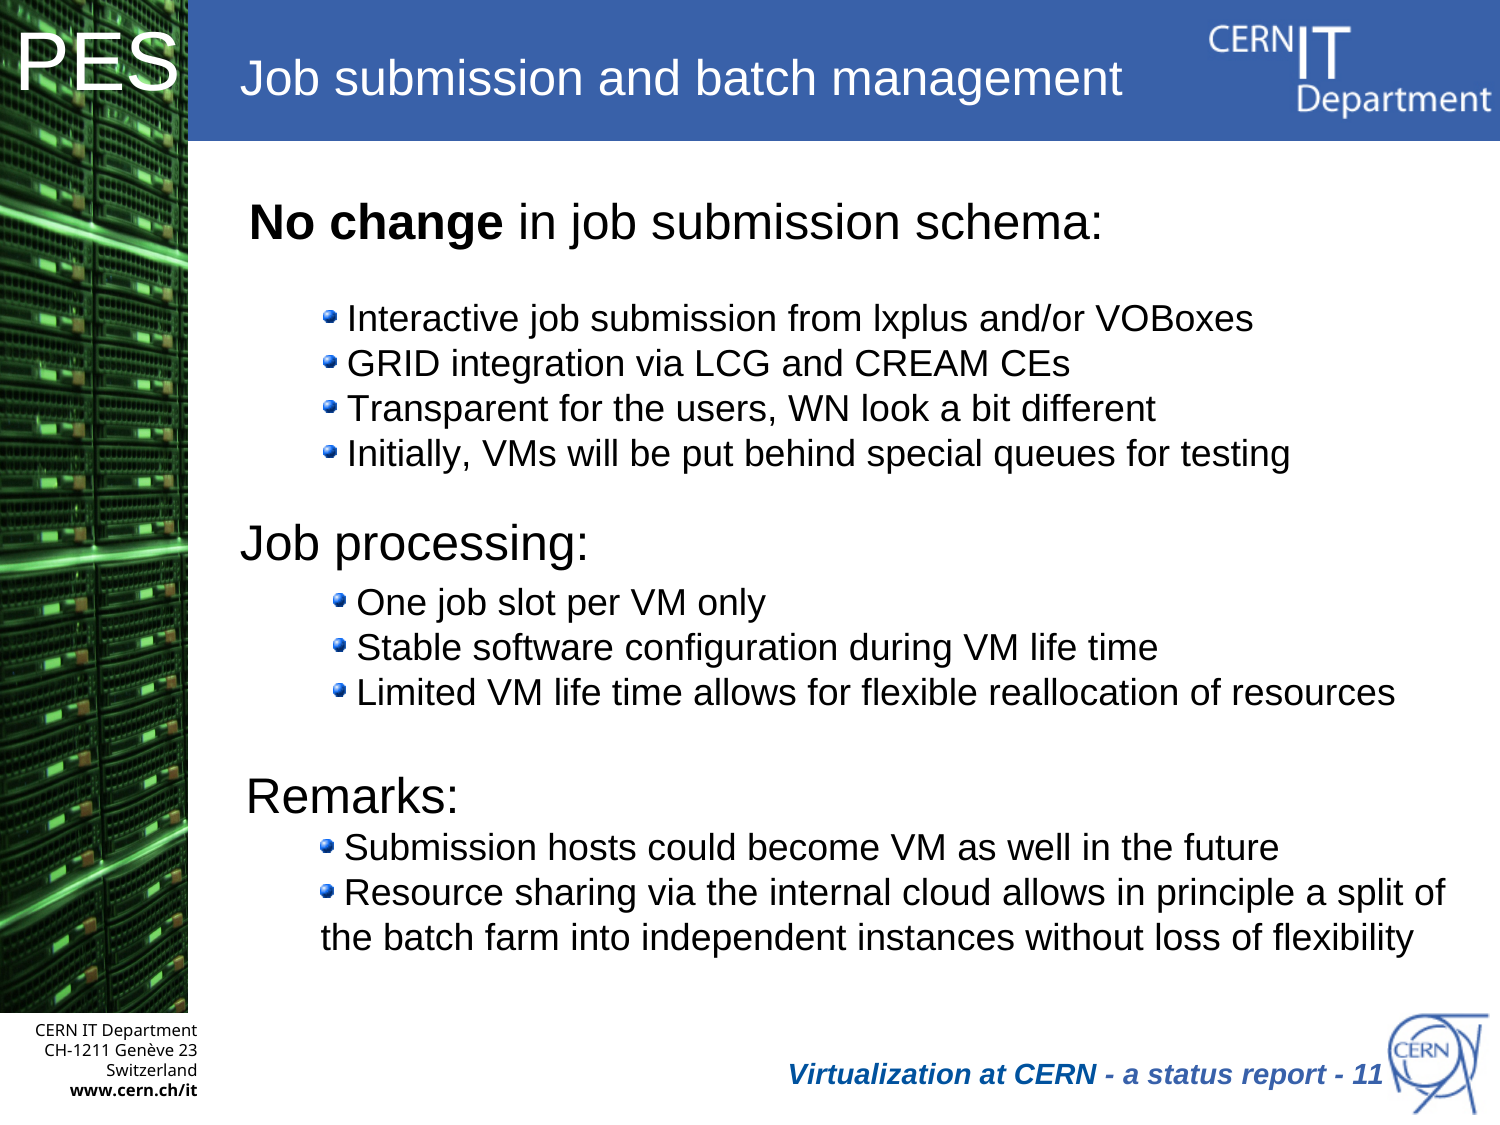

Job submission and batch management
No change in job submission schema:
 Interactive job submission from lxplus and/or VOBoxes
 GRID integration via LCG and CREAM CEs
 Transparent for the users, WN look a bit different
 Initially, VMs will be put behind special queues for testing
Job processing:
 One job slot per VM only
 Stable software configuration during VM life time
 Limited VM life time allows for flexible reallocation of resources
Remarks:
 Submission hosts could become VM as well in the future
 Resource sharing via the internal cloud allows in principle a split of the batch farm into independent instances without loss of flexibility
Batch virtualization project at CERN